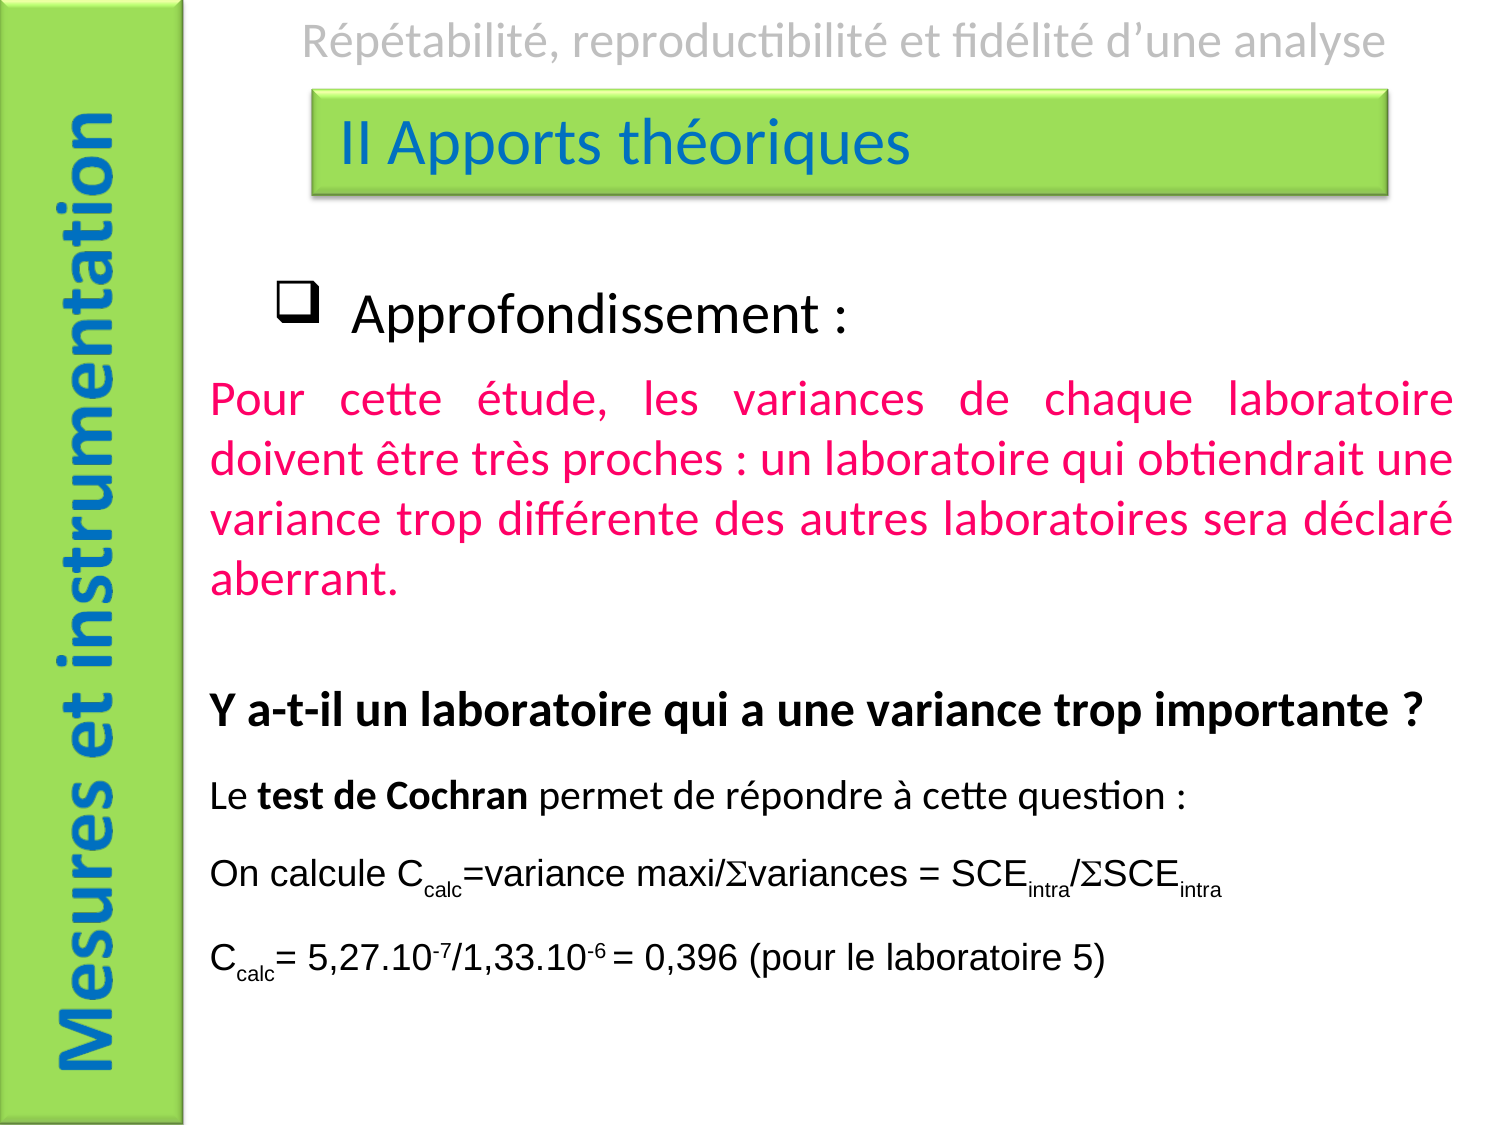

Répétabilité, reproductibilité et fidélité d’une analyse
II Apports théoriques
 Approfondissement :
# Pour cette étude, les variances de chaque laboratoire doivent être très proches : un laboratoire qui obtiendrait une variance trop différente des autres laboratoires sera déclaré aberrant.
Y a-t-il un laboratoire qui a une variance trop importante ?
Le test de Cochran permet de répondre à cette question :
On calcule Ccalc=variance maxi/variances = SCEintra/SCEintra
Ccalc= 5,27.10-7/1,33.10-6 = 0,396 (pour le laboratoire 5)